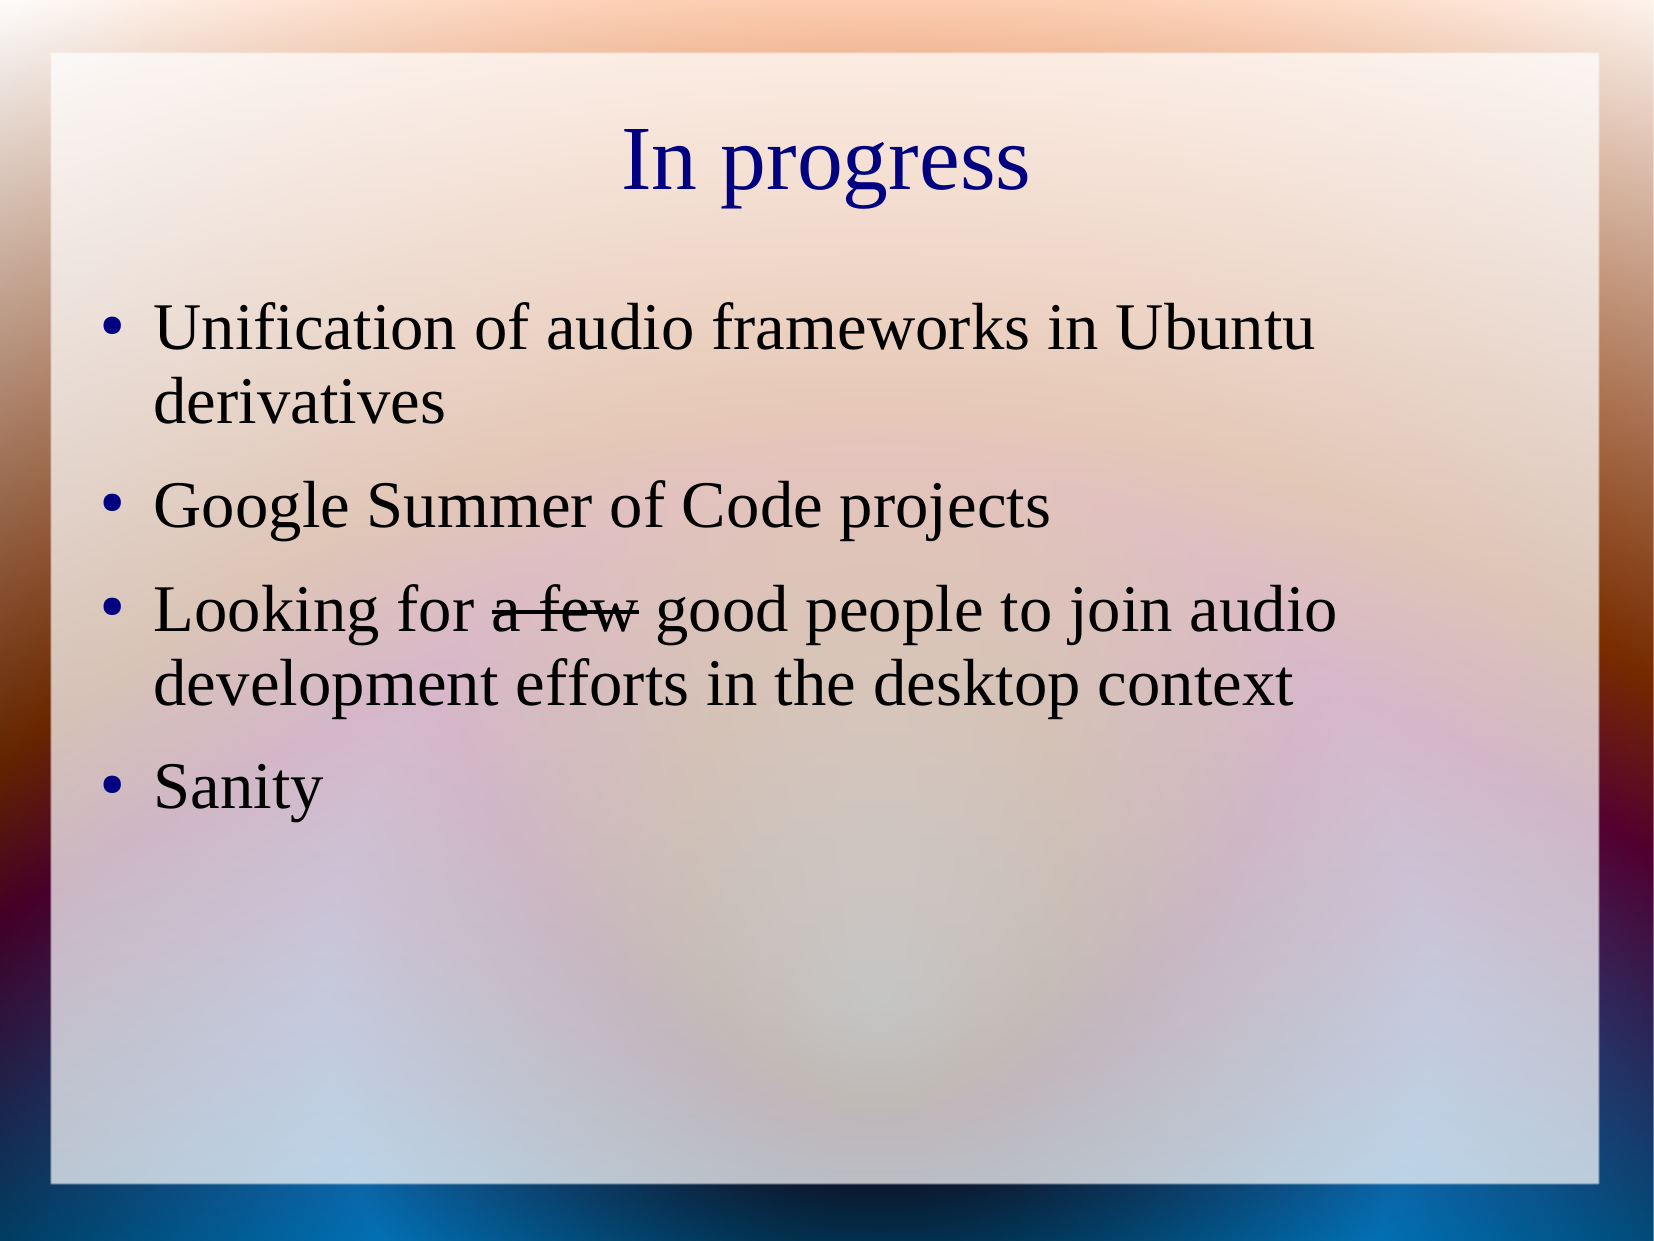

# In progress
Unification of audio frameworks in Ubuntu derivatives
Google Summer of Code projects
Looking for a few good people to join audio development efforts in the desktop context
Sanity